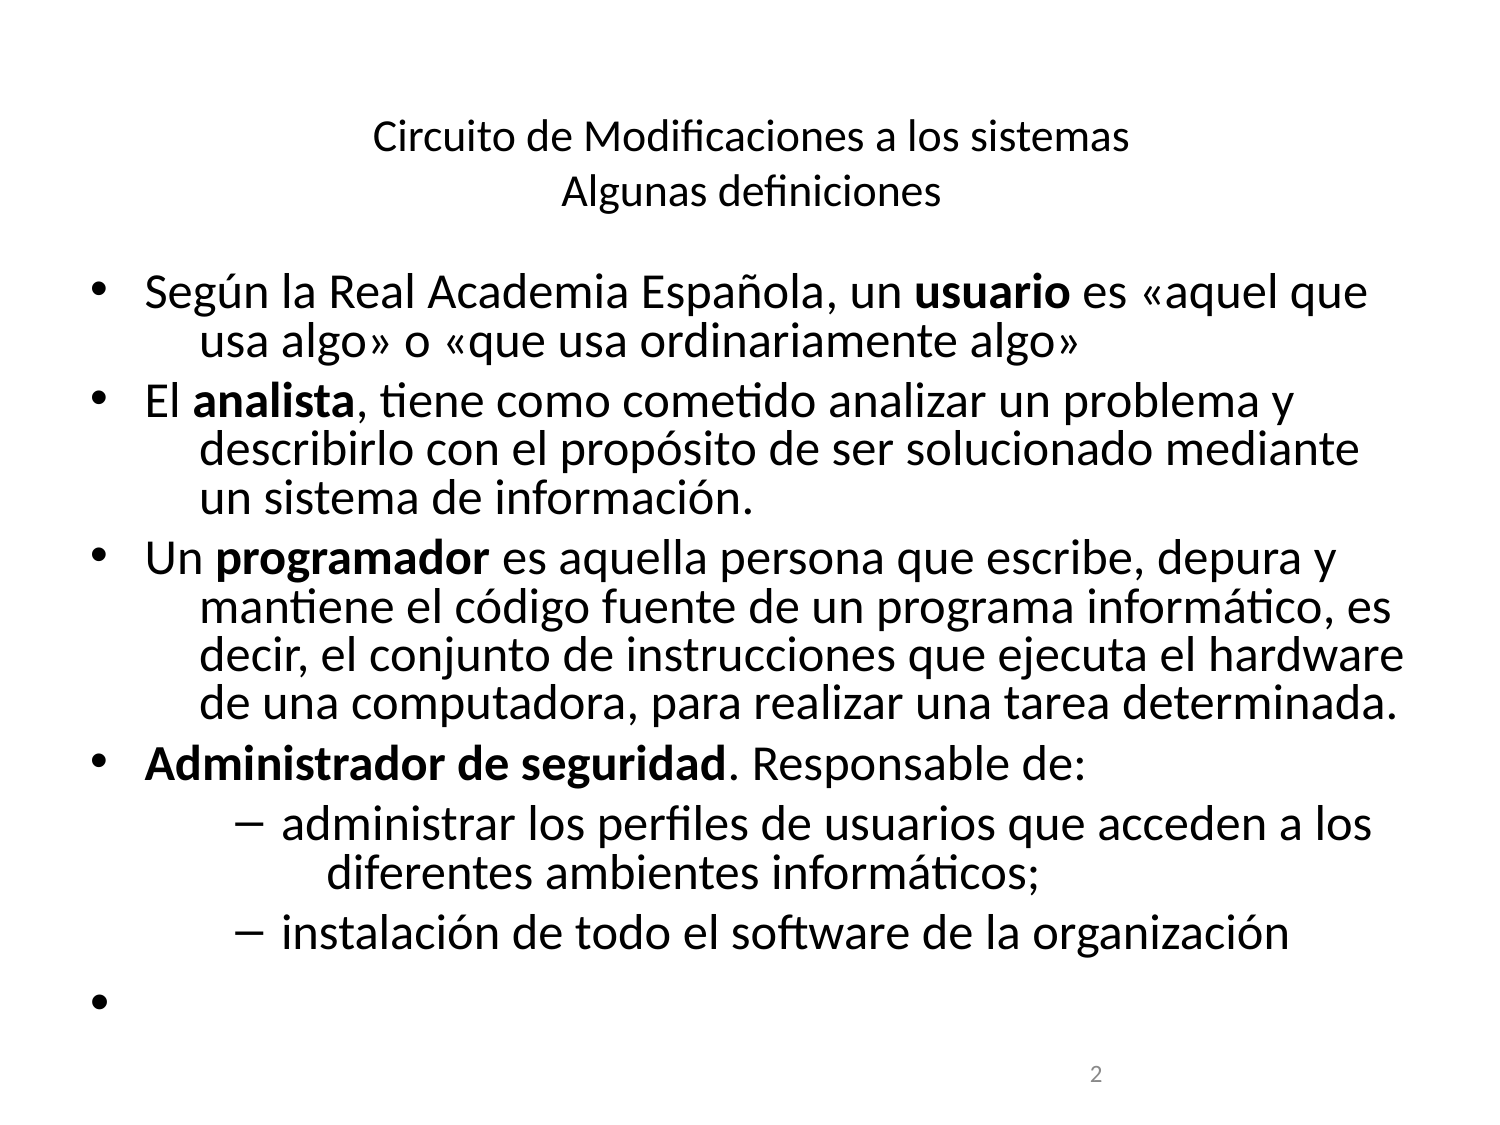

# Circuito de Modificaciones a los sistemas Algunas definiciones
Según la Real Academia Española, un usuario es «aquel que usa algo» o «que usa ordinariamente algo»
El analista, tiene como cometido analizar un problema y describirlo con el propósito de ser solucionado mediante un sistema de información.
Un programador es aquella persona que escribe, depura y mantiene el código fuente de un programa informático, es decir, el conjunto de instrucciones que ejecuta el hardware de una computadora, para realizar una tarea determinada.
Administrador de seguridad. Responsable de:
administrar los perfiles de usuarios que acceden a los diferentes ambientes informáticos;
instalación de todo el software de la organización
2